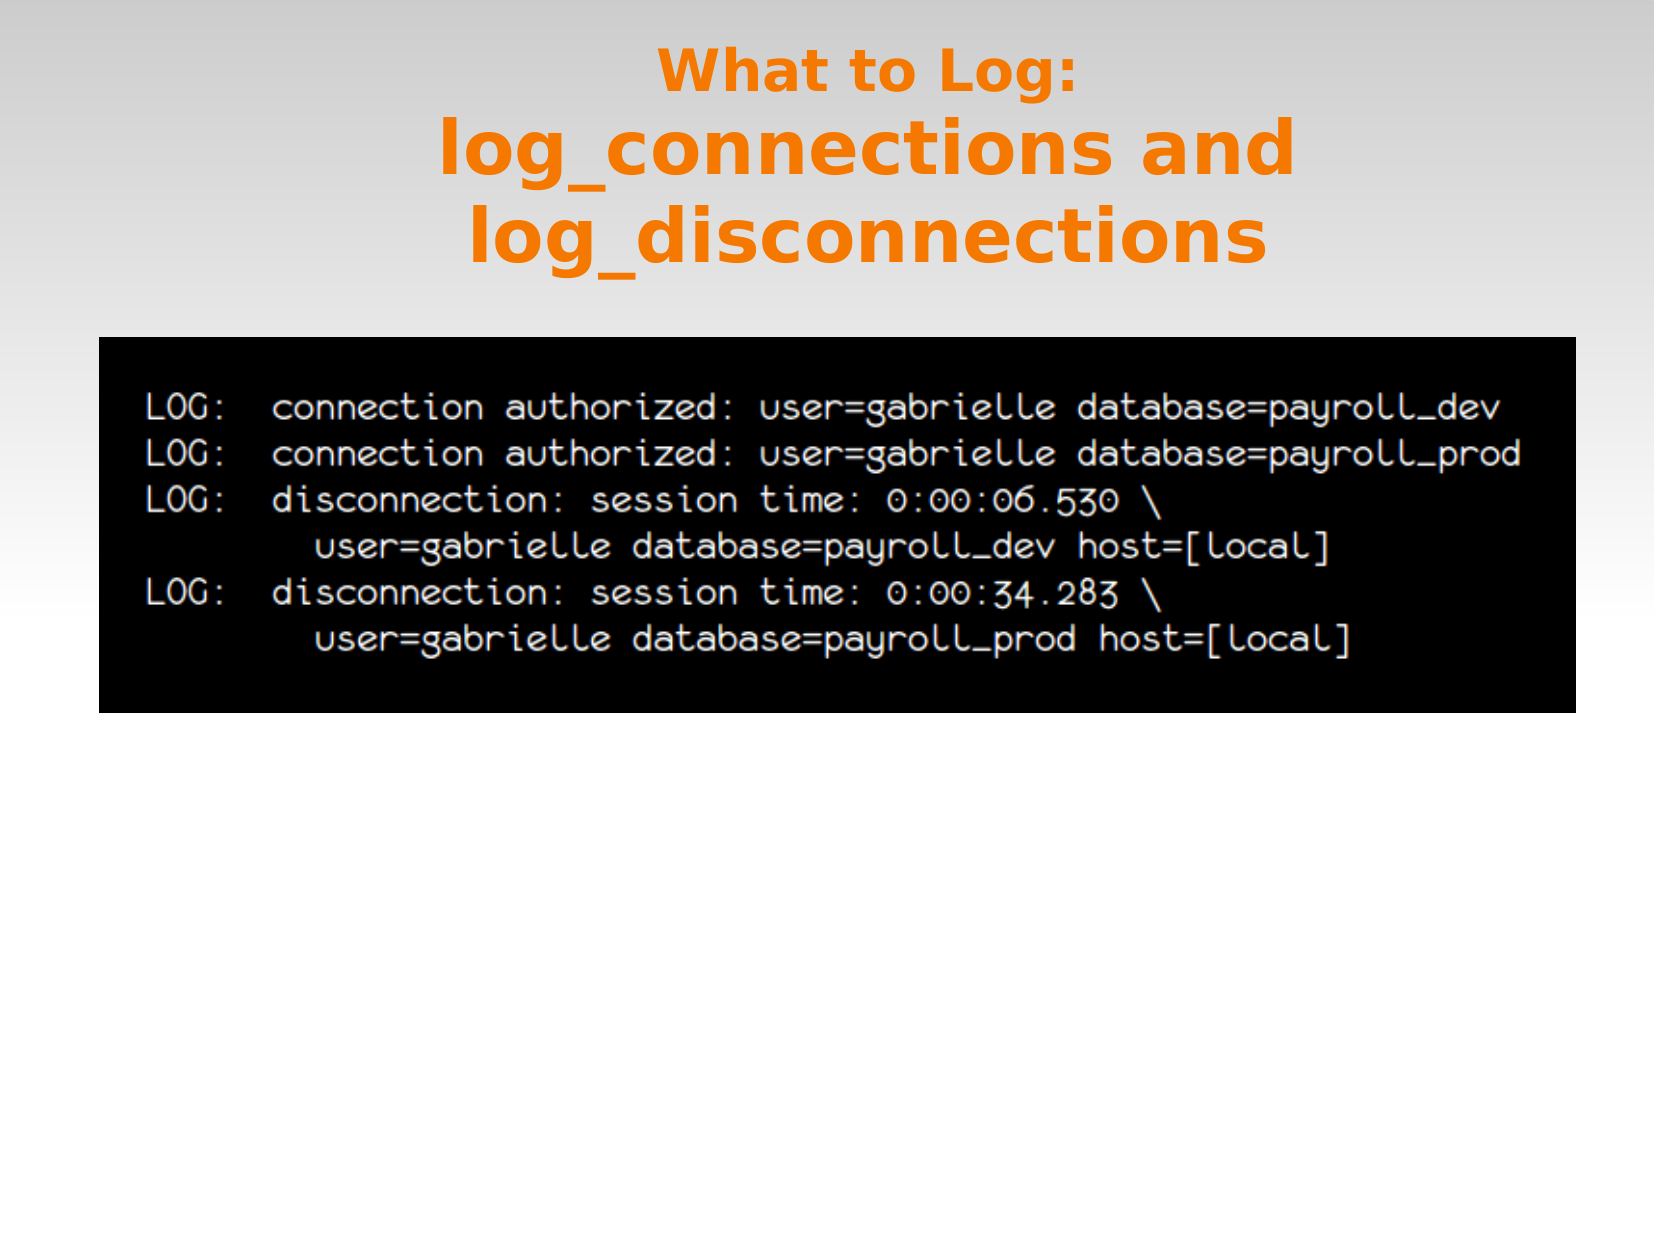

# What to Log: log_connections and log_disconnections